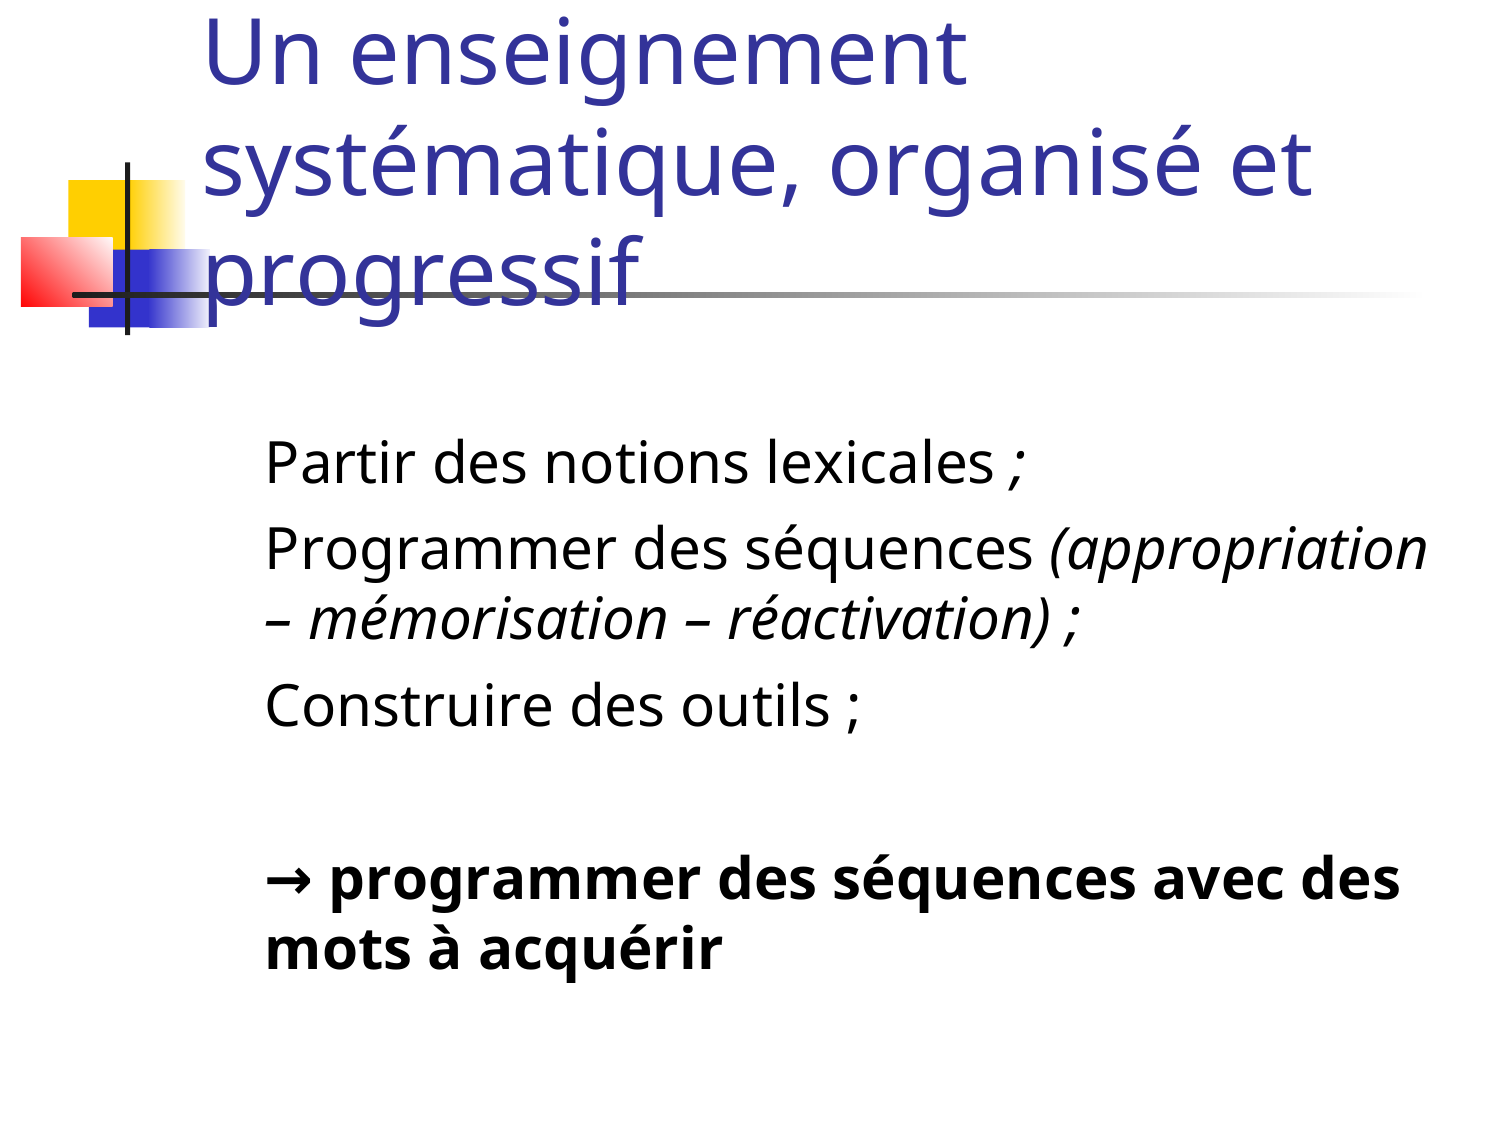

# Un enseignement systématique, organisé et progressif
Partir des notions lexicales ;
Programmer des séquences (appropriation – mémorisation – réactivation) ;
Construire des outils ;
→ programmer des séquences avec des mots à acquérir